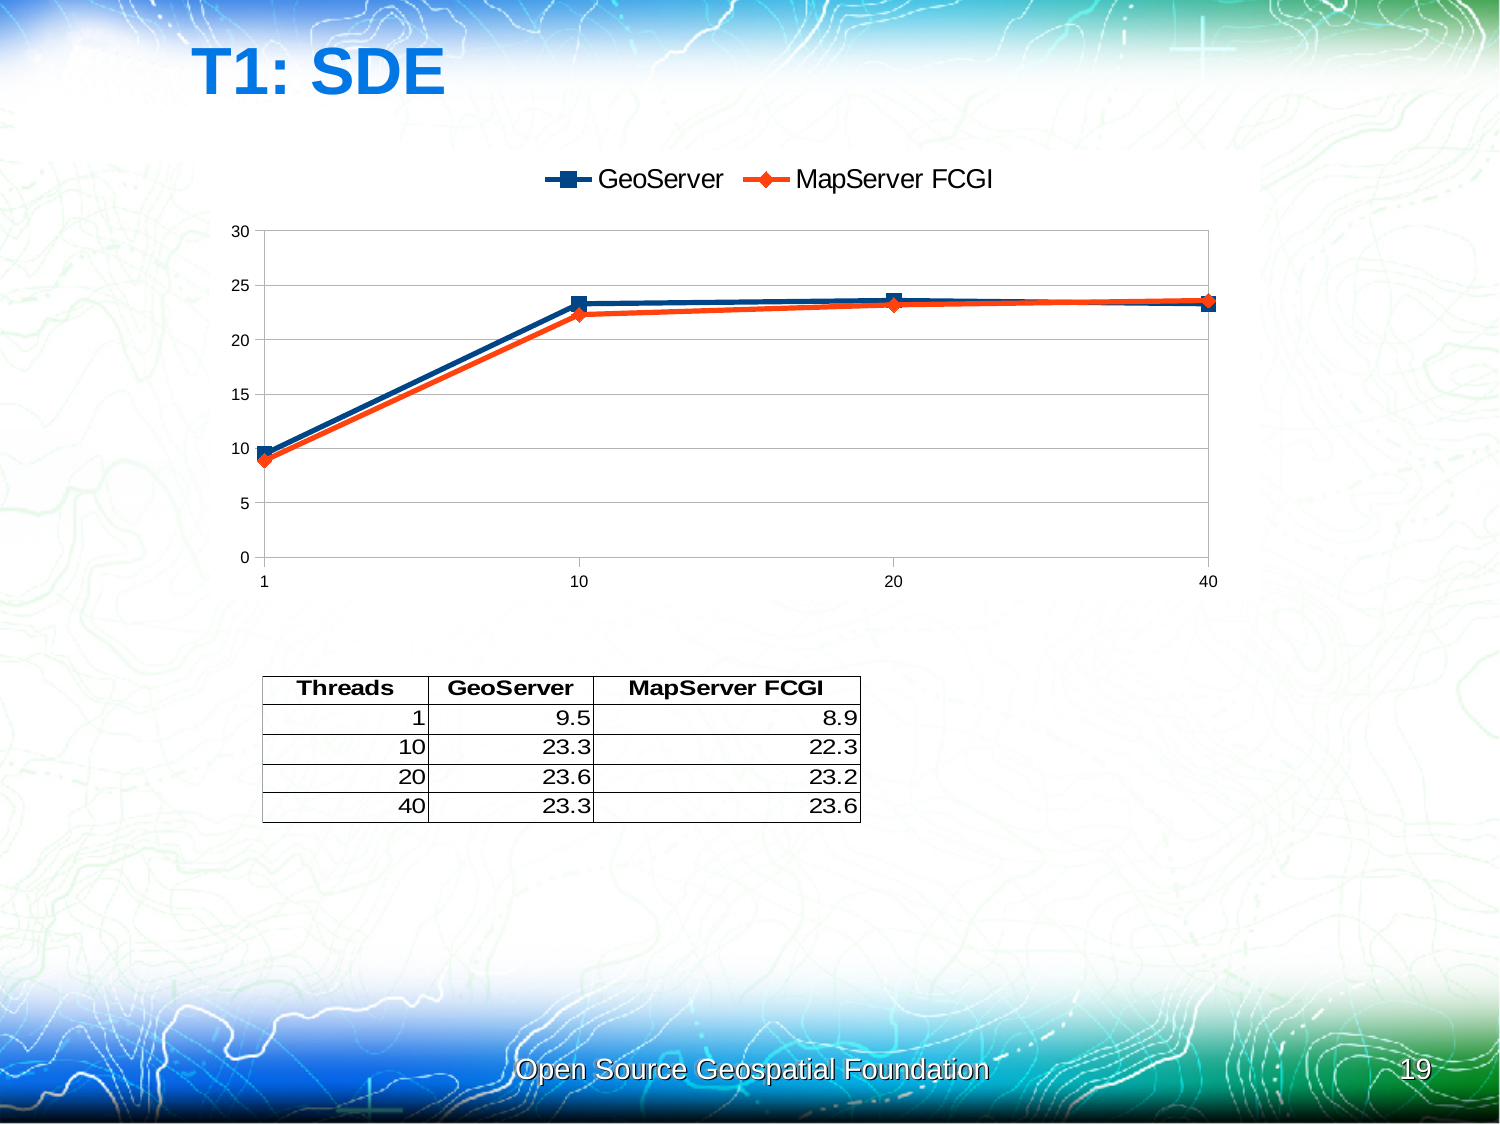

# T1: SDE
### Chart
| Category | GeoServer | MapServer FCGI |
|---|---|---|
| 1 | 9.5 | 8.9 |
| 10 | 23.3 | 22.3 |
| 20 | 23.6 | 23.2 |
| 40 | 23.3 | 23.6 |Open Source Geospatial Foundation
19